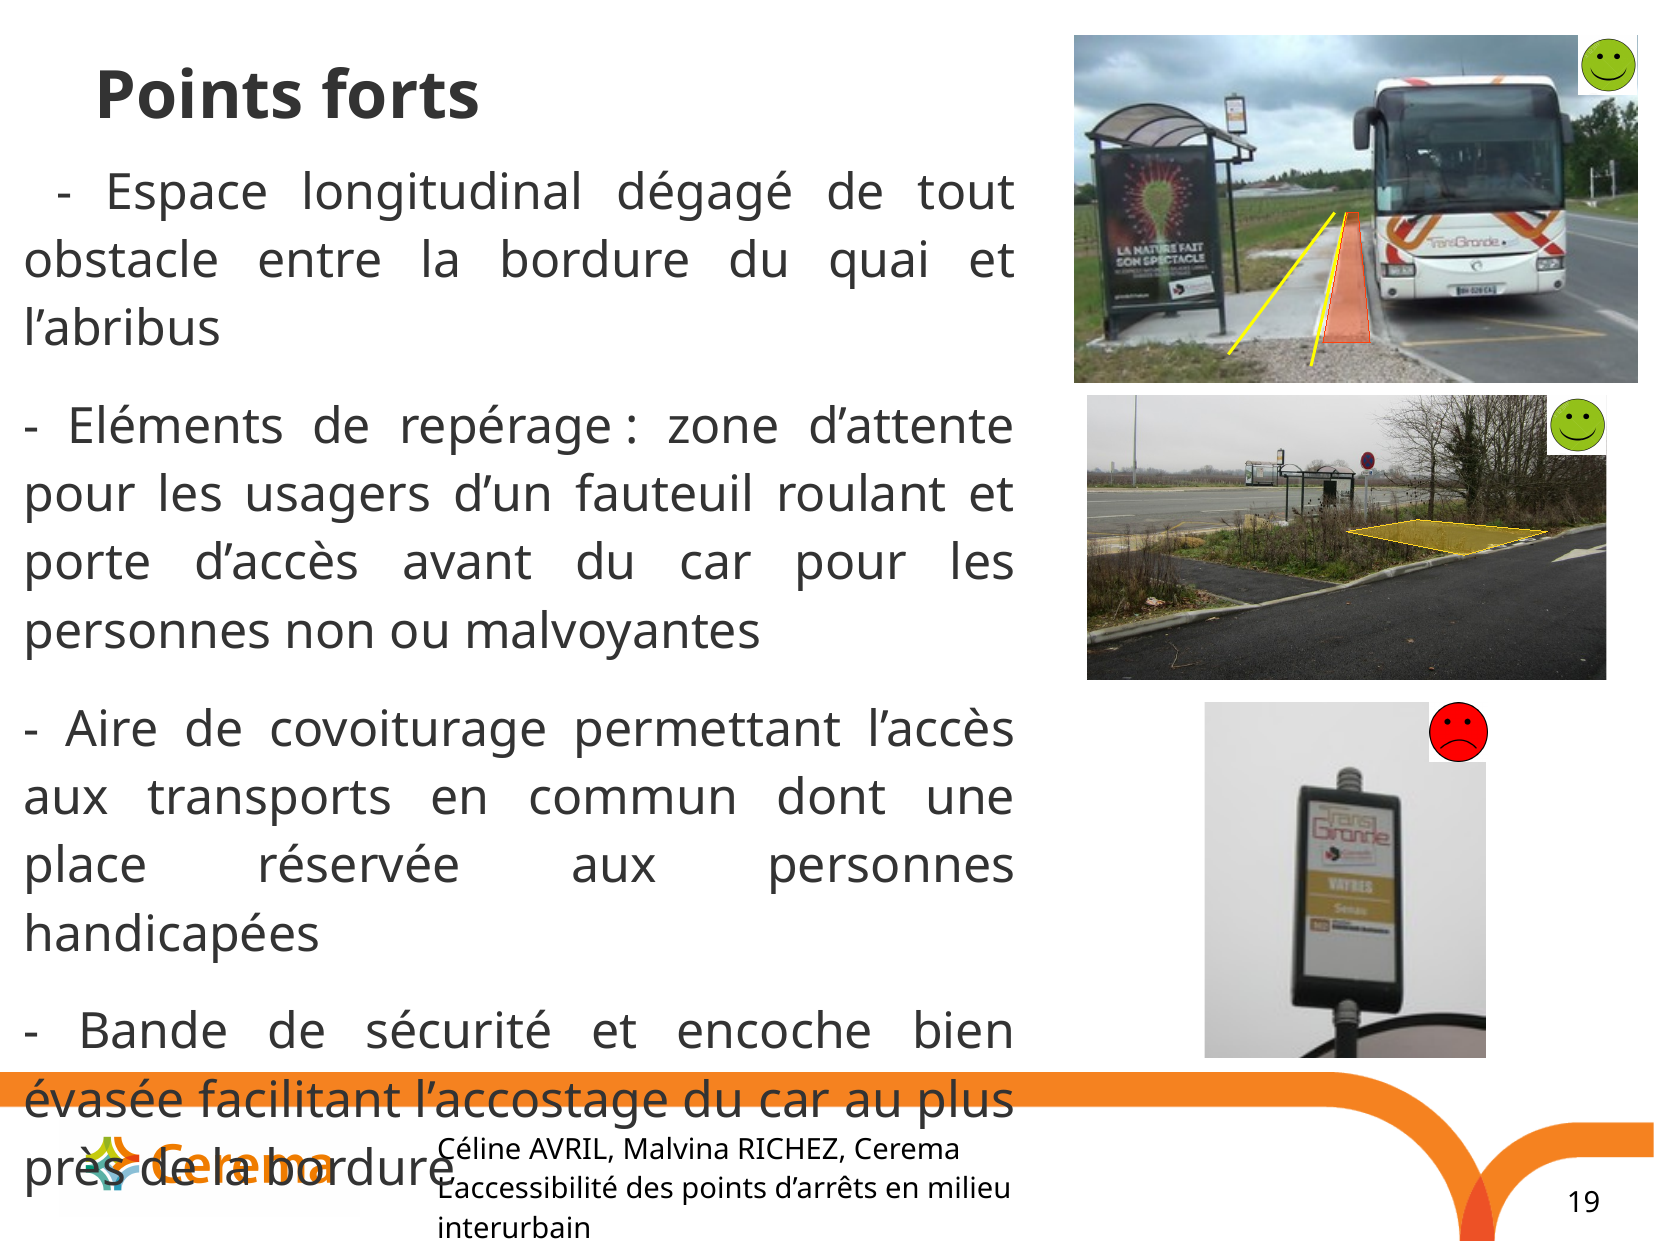

# Points forts
 - Espace longitudinal dégagé de tout obstacle entre la bordure du quai et l’abribus
- Eléments de repérage : zone d’attente pour les usagers d’un fauteuil roulant et porte d’accès avant du car pour les personnes non ou malvoyantes
- Aire de covoiturage permettant l’accès aux transports en commun dont une place réservée aux personnes handicapées
- Bande de sécurité et encoche bien évasée facilitant l’accostage du car au plus près de la bordure
Points faibles
- Revêtement d’approche en gravillon collé pas très carrossable et pas de continuité du cheminement (car pas d’abaissés de trottoirs)
- BEV au droit de la porte avant (pas le domaine d’emploi de la BEV) + bande de guidage le long du quai
- Information positionnée en haut de l’abri sur le totem, difficile à lire pour les personnes malvoyantes
19